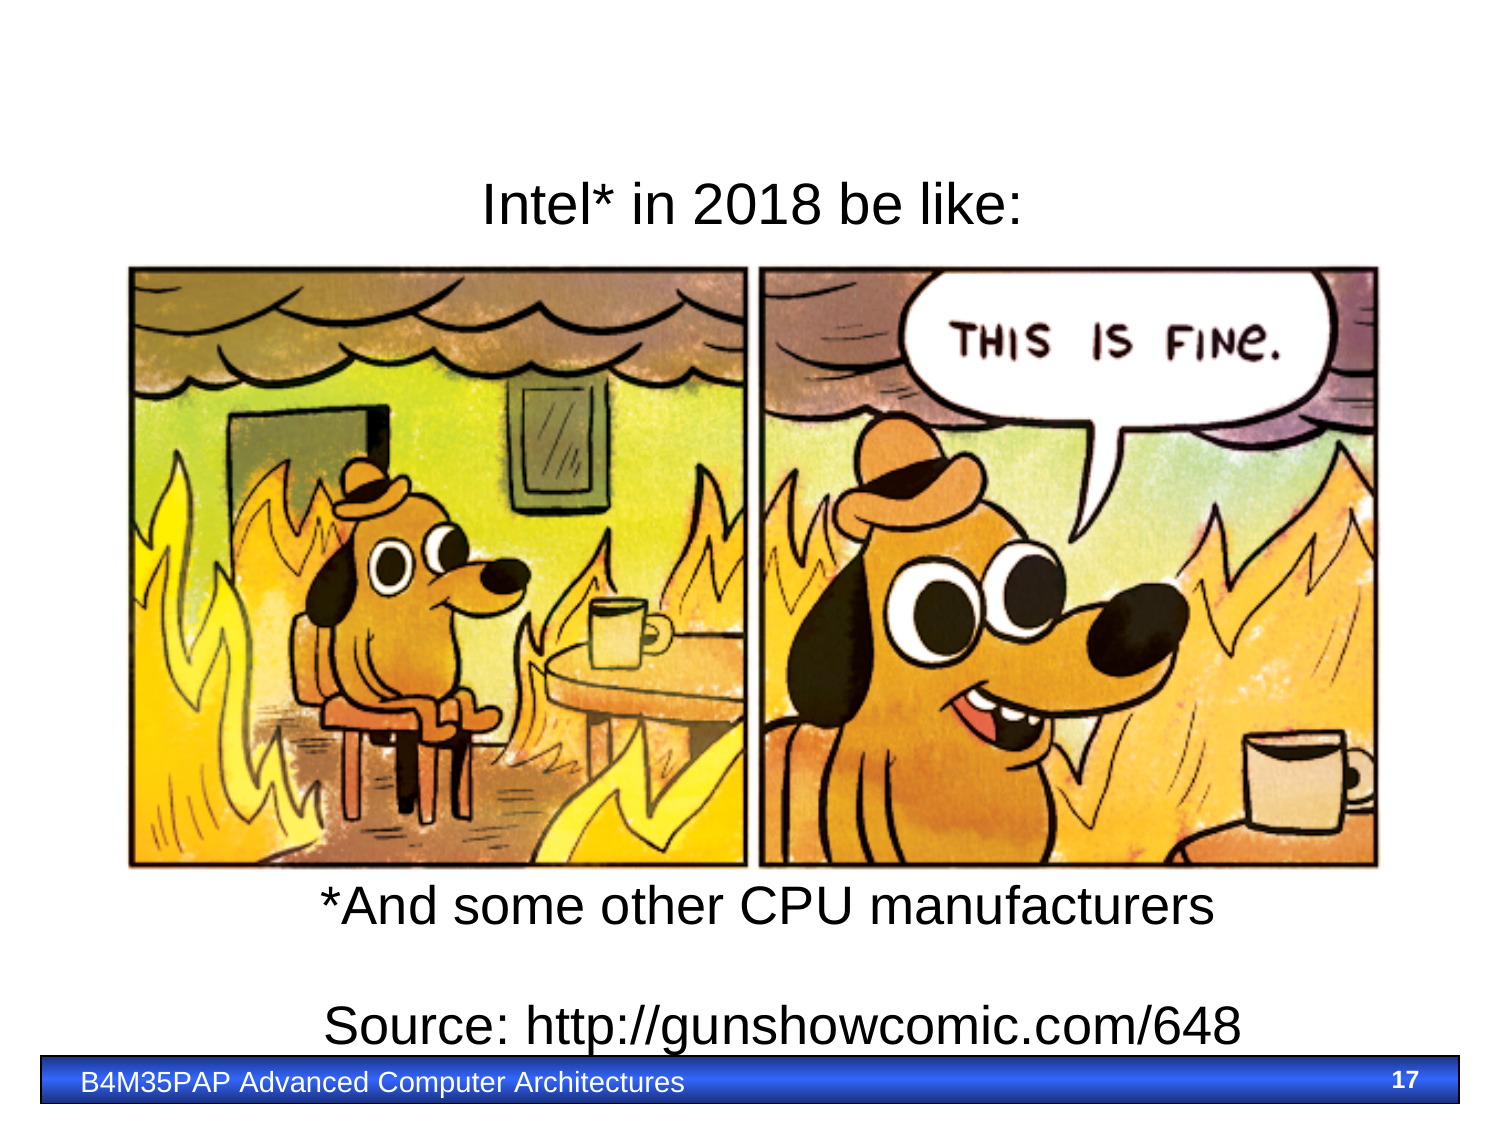

Intel* in 2018 be like:
*And some other CPU manufacturers
# Source: http://gunshowcomic.com/648